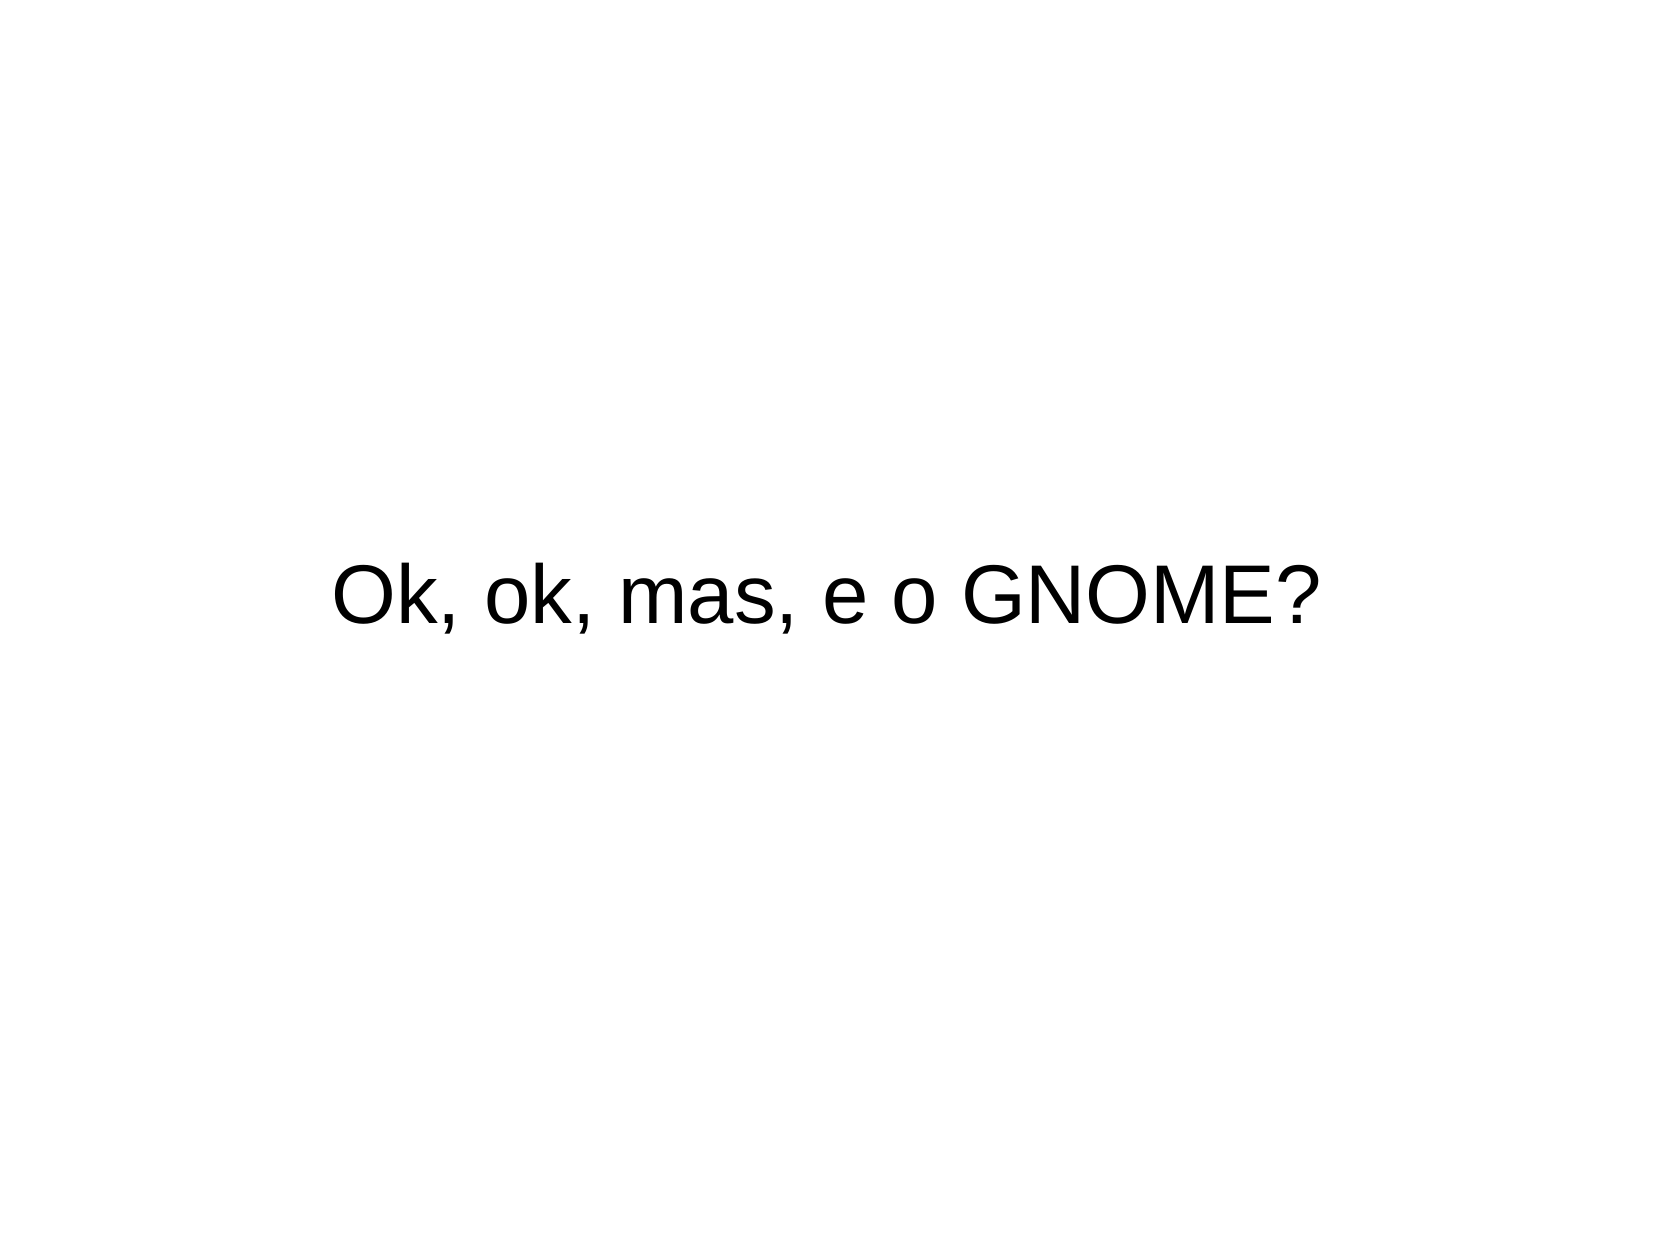

# Ok, ok, mas, e o GNOME?